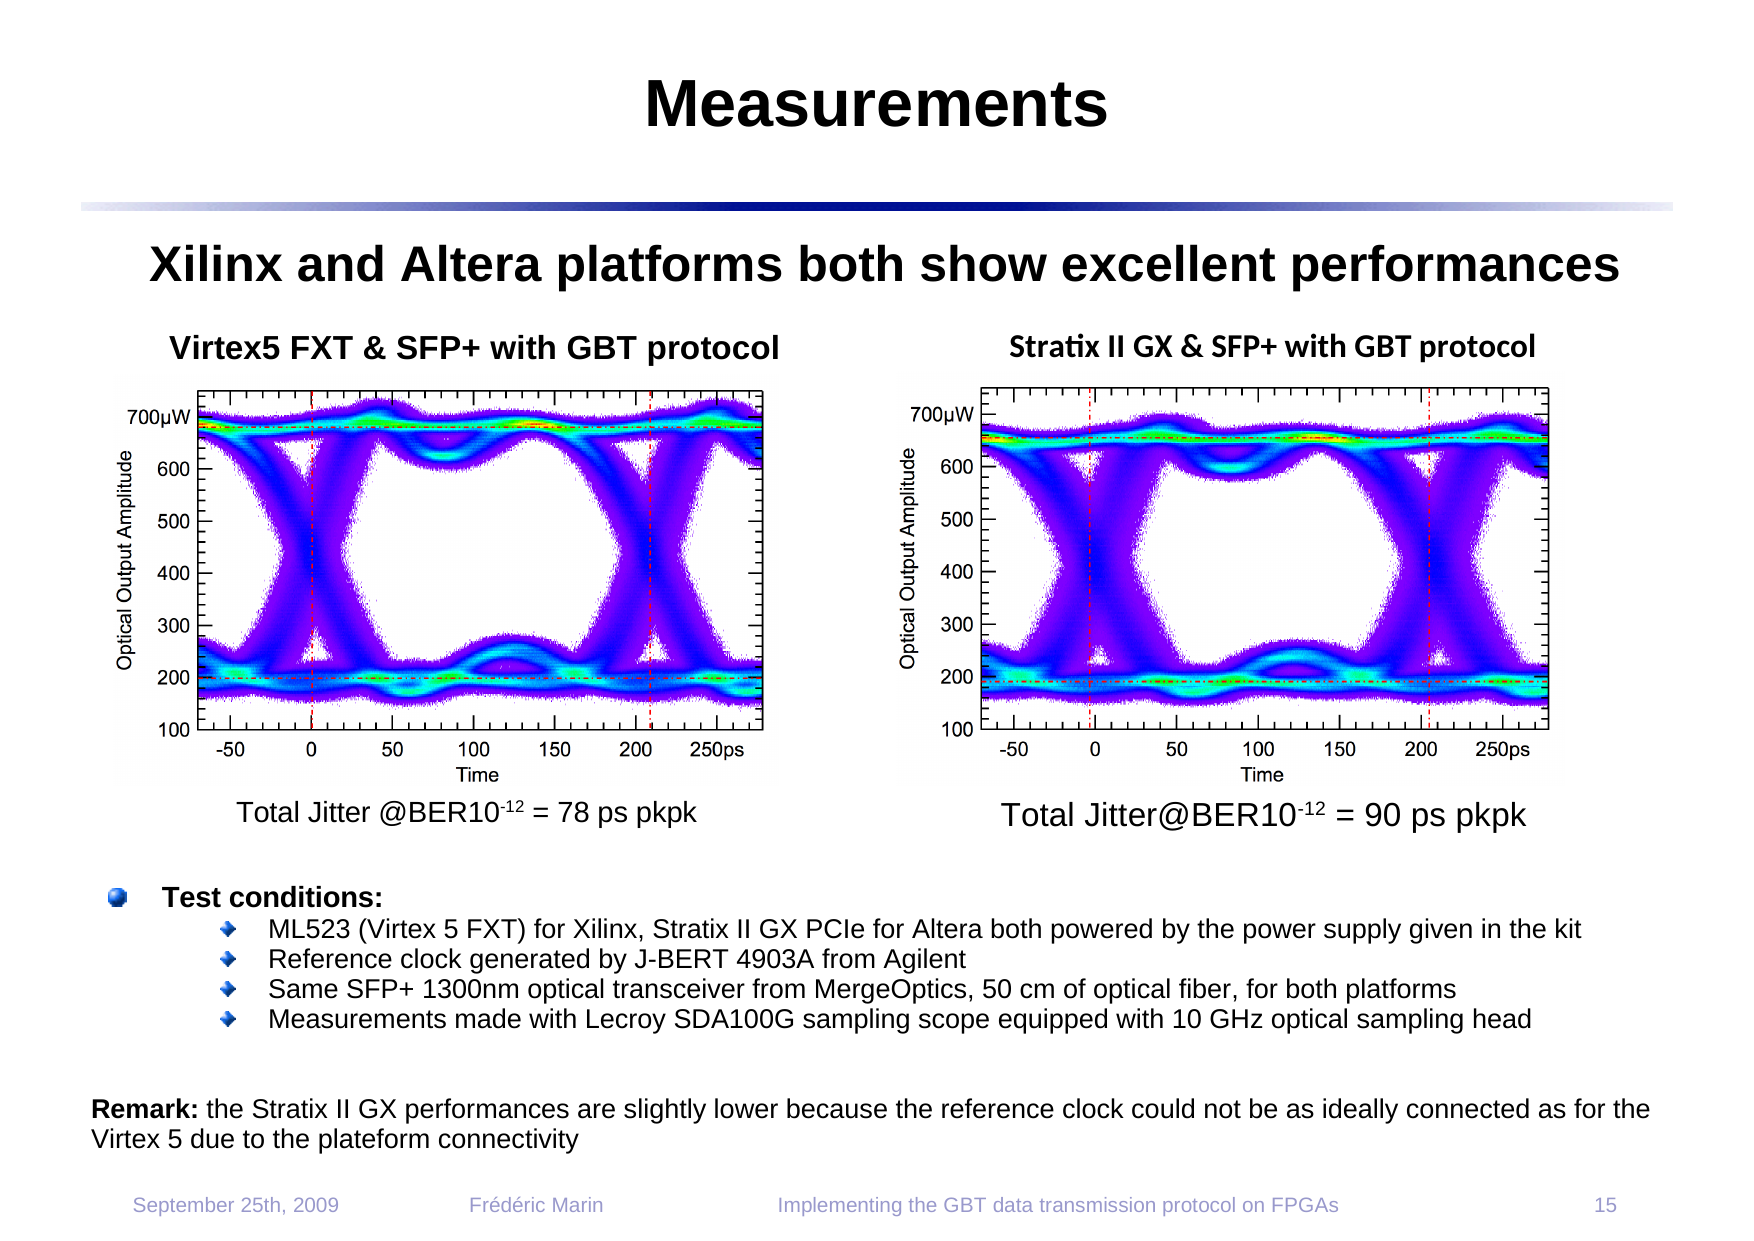

# Measurements
Xilinx and Altera platforms both show excellent performances
Stratix II GX & SFP+ with GBT protocol
Virtex5 FXT & SFP+ with GBT protocol
Total Jitter @BER10-12 = 78 ps pkpk
Total Jitter@BER10-12 = 90 ps pkpk
Test conditions:
ML523 (Virtex 5 FXT) for Xilinx, Stratix II GX PCIe for Altera both powered by the power supply given in the kit
Reference clock generated by J-BERT 4903A from Agilent
Same SFP+ 1300nm optical transceiver from MergeOptics, 50 cm of optical fiber, for both platforms
Measurements made with Lecroy SDA100G sampling scope equipped with 10 GHz optical sampling head
Remark: the Stratix II GX performances are slightly lower because the reference clock could not be as ideally connected as for the Virtex 5 due to the plateform connectivity